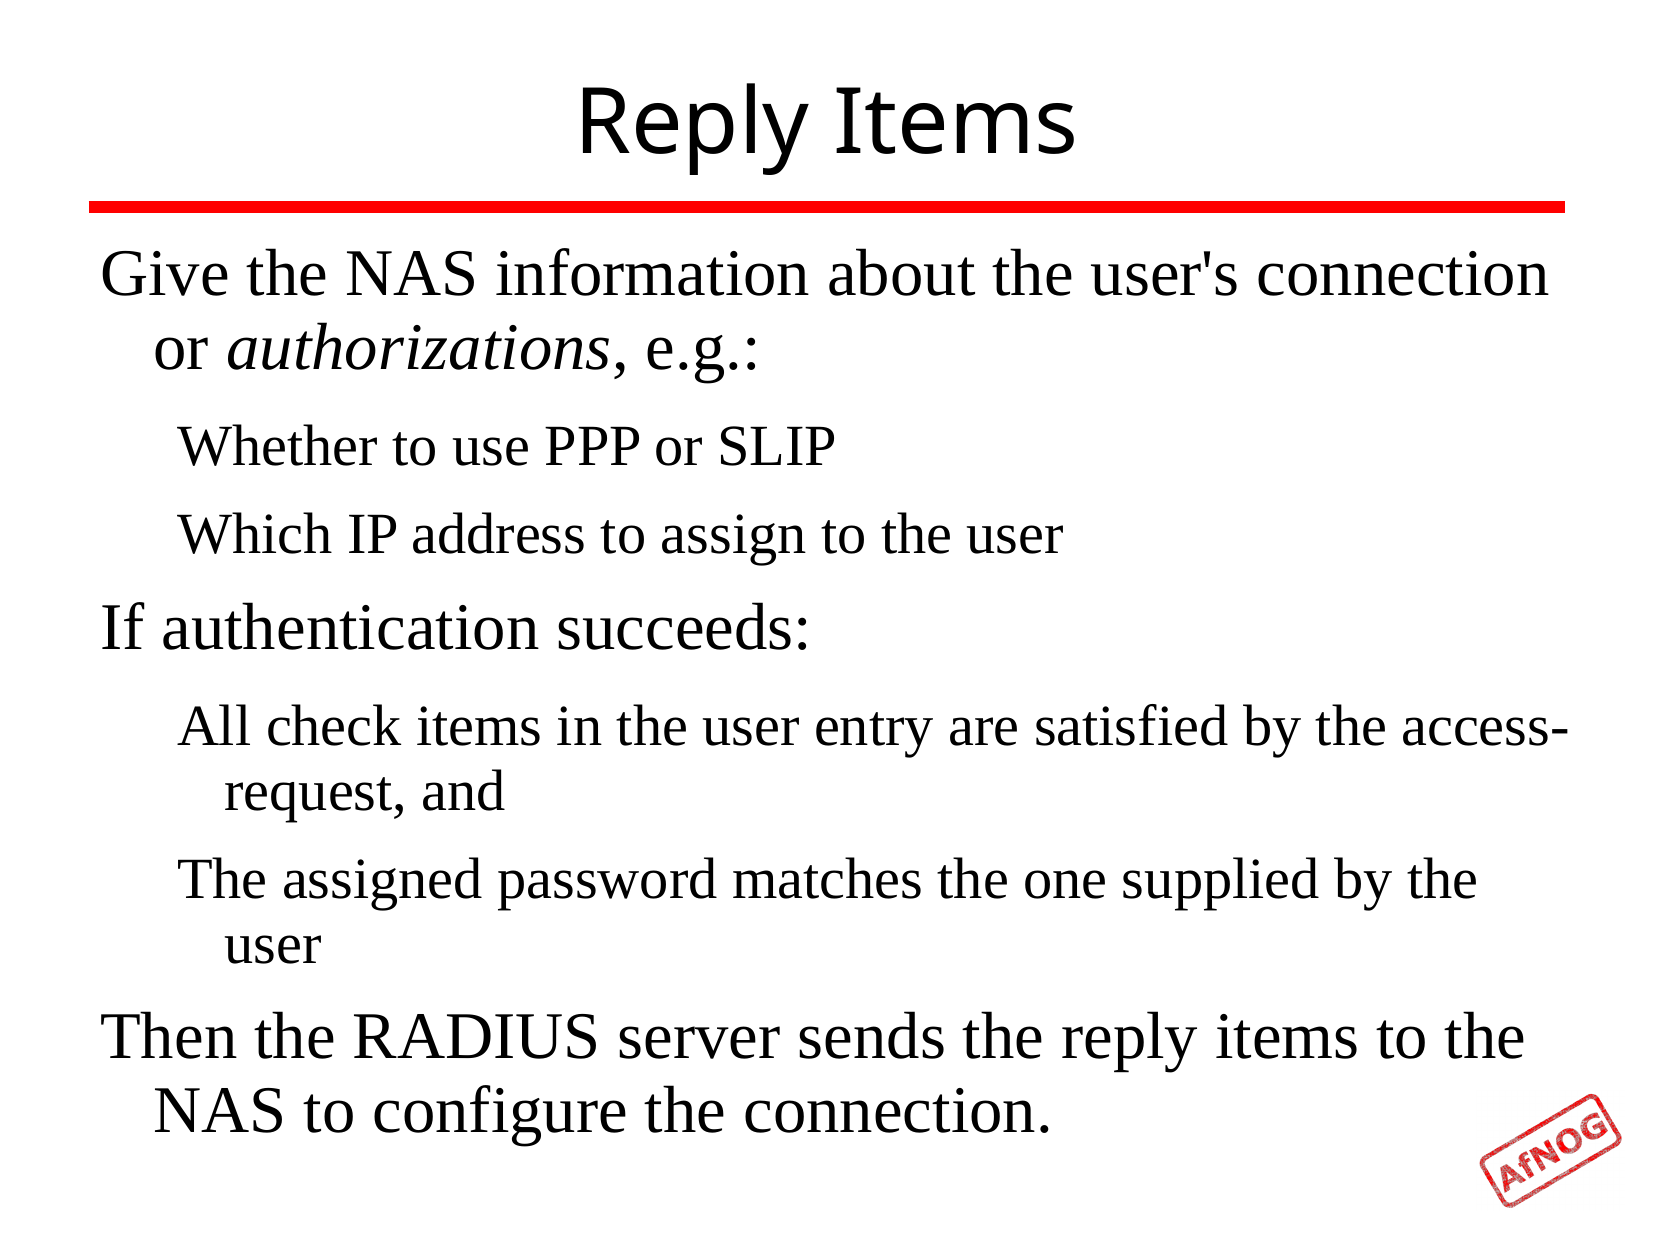

# Reply Items
Give the NAS information about the user's connection or authorizations, e.g.:
Whether to use PPP or SLIP
Which IP address to assign to the user
If authentication succeeds:
All check items in the user entry are satisfied by the access-request, and
The assigned password matches the one supplied by the user
Then the RADIUS server sends the reply items to the NAS to configure the connection.